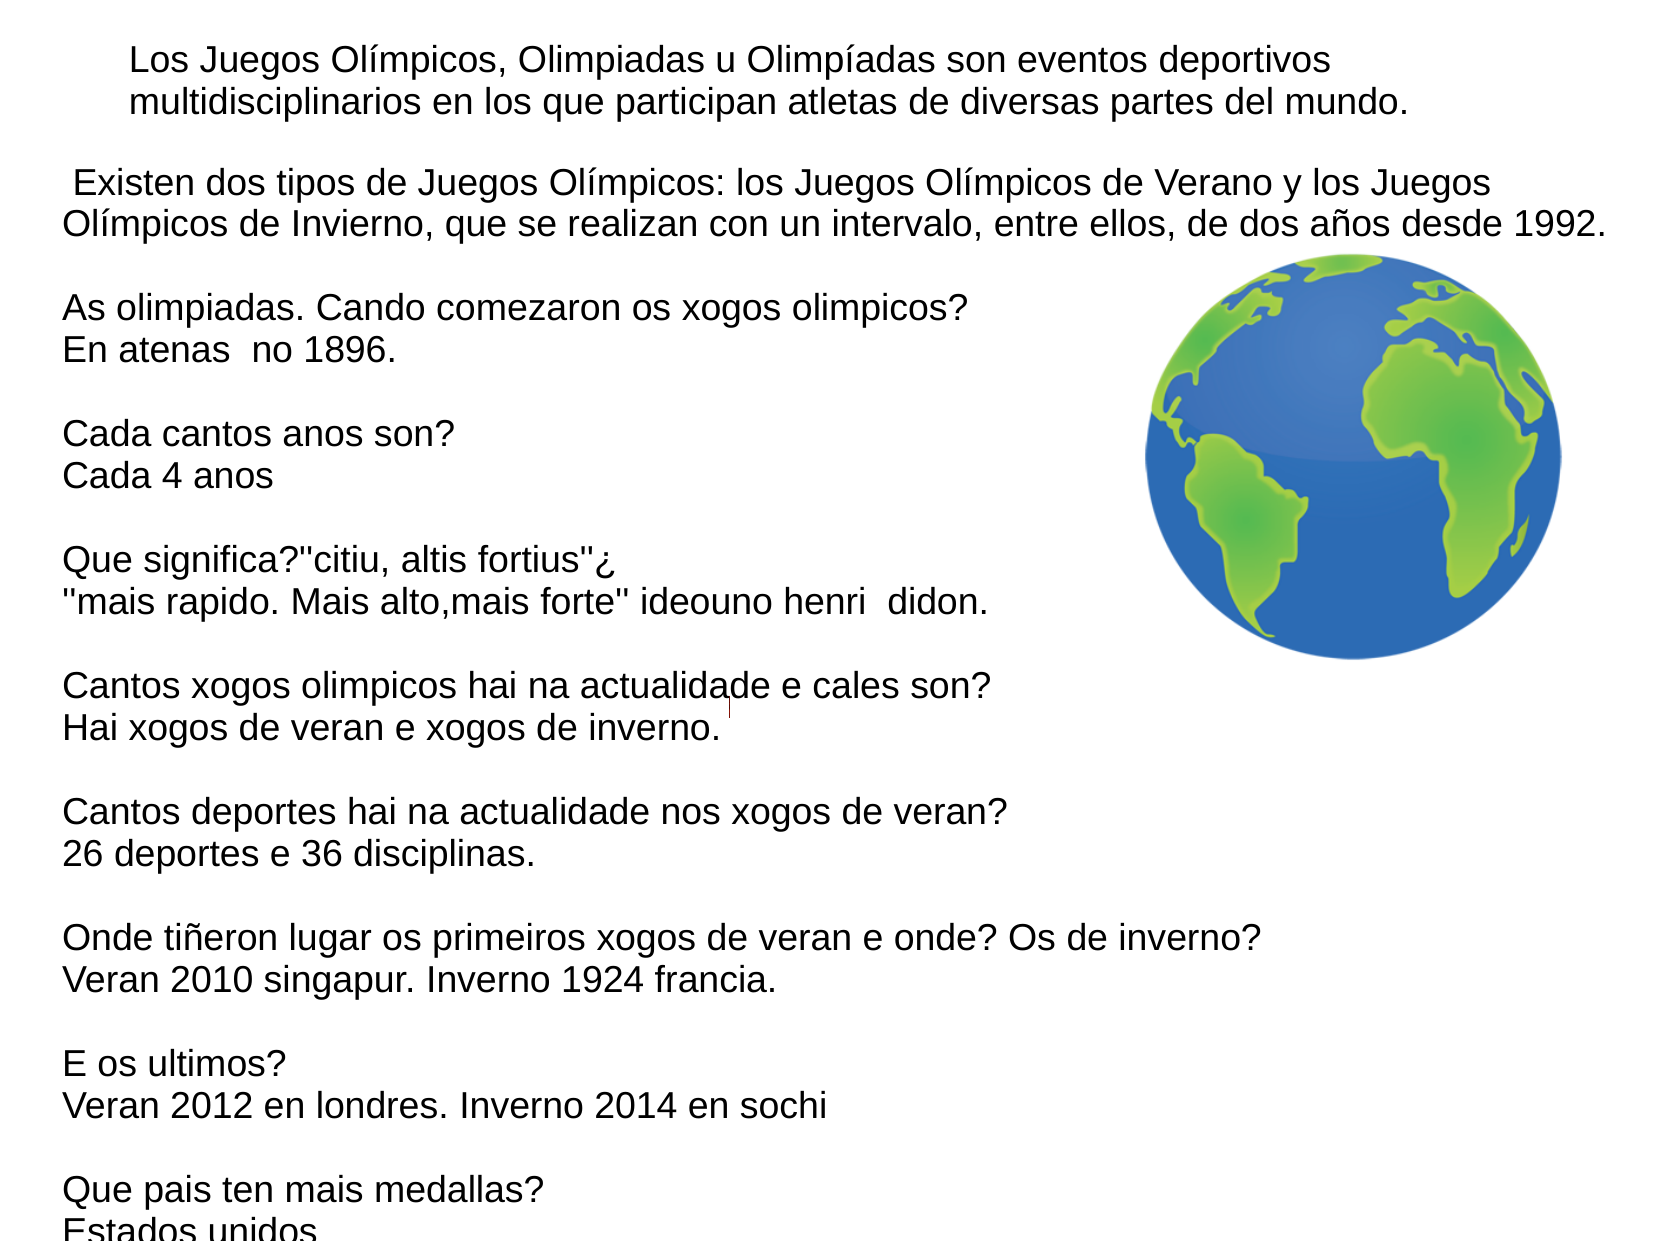

Los Juegos Olímpicos, Olimpiadas u Olimpíadas son eventos deportivos multidisciplinarios en los que participan atletas de diversas partes del mundo.
 Existen dos tipos de Juegos Olímpicos: los Juegos Olímpicos de Verano y los Juegos Olímpicos de Invierno, que se realizan con un intervalo, entre ellos, de dos años desde 1992.
As olimpiadas. Cando comezaron os xogos olimpicos?
En atenas no 1896.
Cada cantos anos son?
Cada 4 anos
Que significa?''citiu, altis fortius''¿
''mais rapido. Mais alto,mais forte'' ideouno henri didon.
Cantos xogos olimpicos hai na actualidade e cales son?
Hai xogos de veran e xogos de inverno.
Cantos deportes hai na actualidade nos xogos de veran?
26 deportes e 36 disciplinas.
Onde tiñeron lugar os primeiros xogos de veran e onde? Os de inverno?
Veran 2010 singapur. Inverno 1924 francia.
E os ultimos?
Veran 2012 en londres. Inverno 2014 en sochi
Que pais ten mais medallas?
Estados unidos